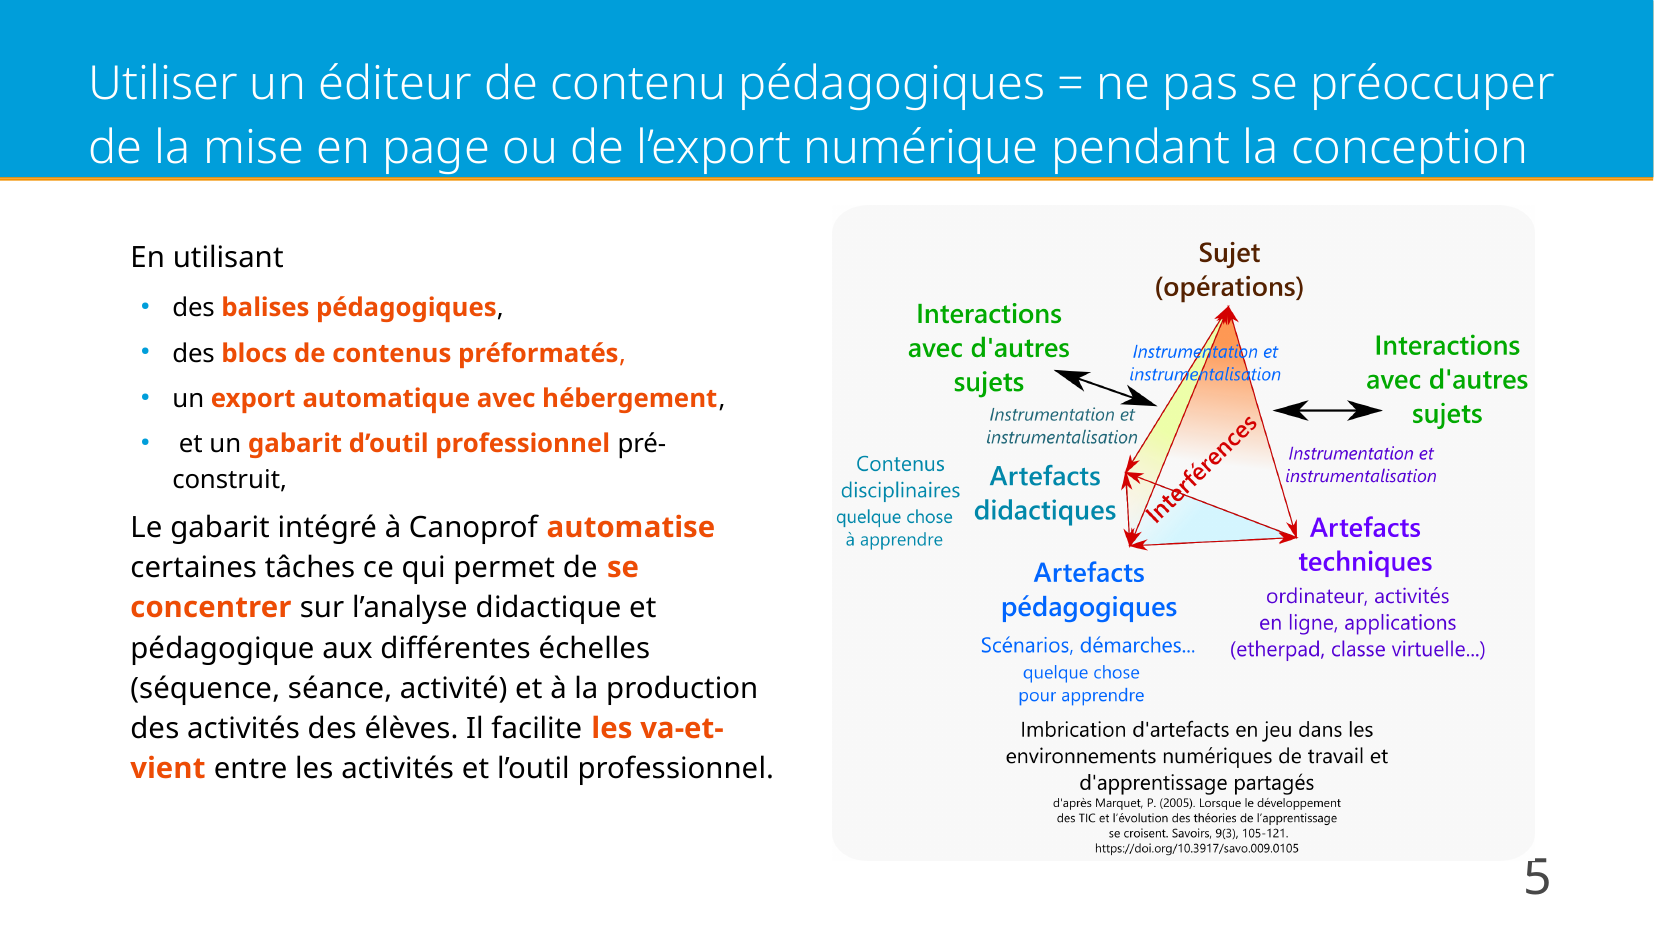

# Utiliser un éditeur de contenu pédagogiques = ne pas se préoccuper de la mise en page ou de l’export numérique pendant la conception
En utilisant
des balises pédagogiques,
des blocs de contenus préformatés,
un export automatique avec hébergement,
 et un gabarit d’outil professionnel pré-construit,
Le gabarit intégré à Canoprof automatise certaines tâches ce qui permet de se concentrer sur l’analyse didactique et pédagogique aux différentes échelles (séquence, séance, activité) et à la production des activités des élèves. Il facilite les va-et-vient entre les activités et l’outil professionnel.
5